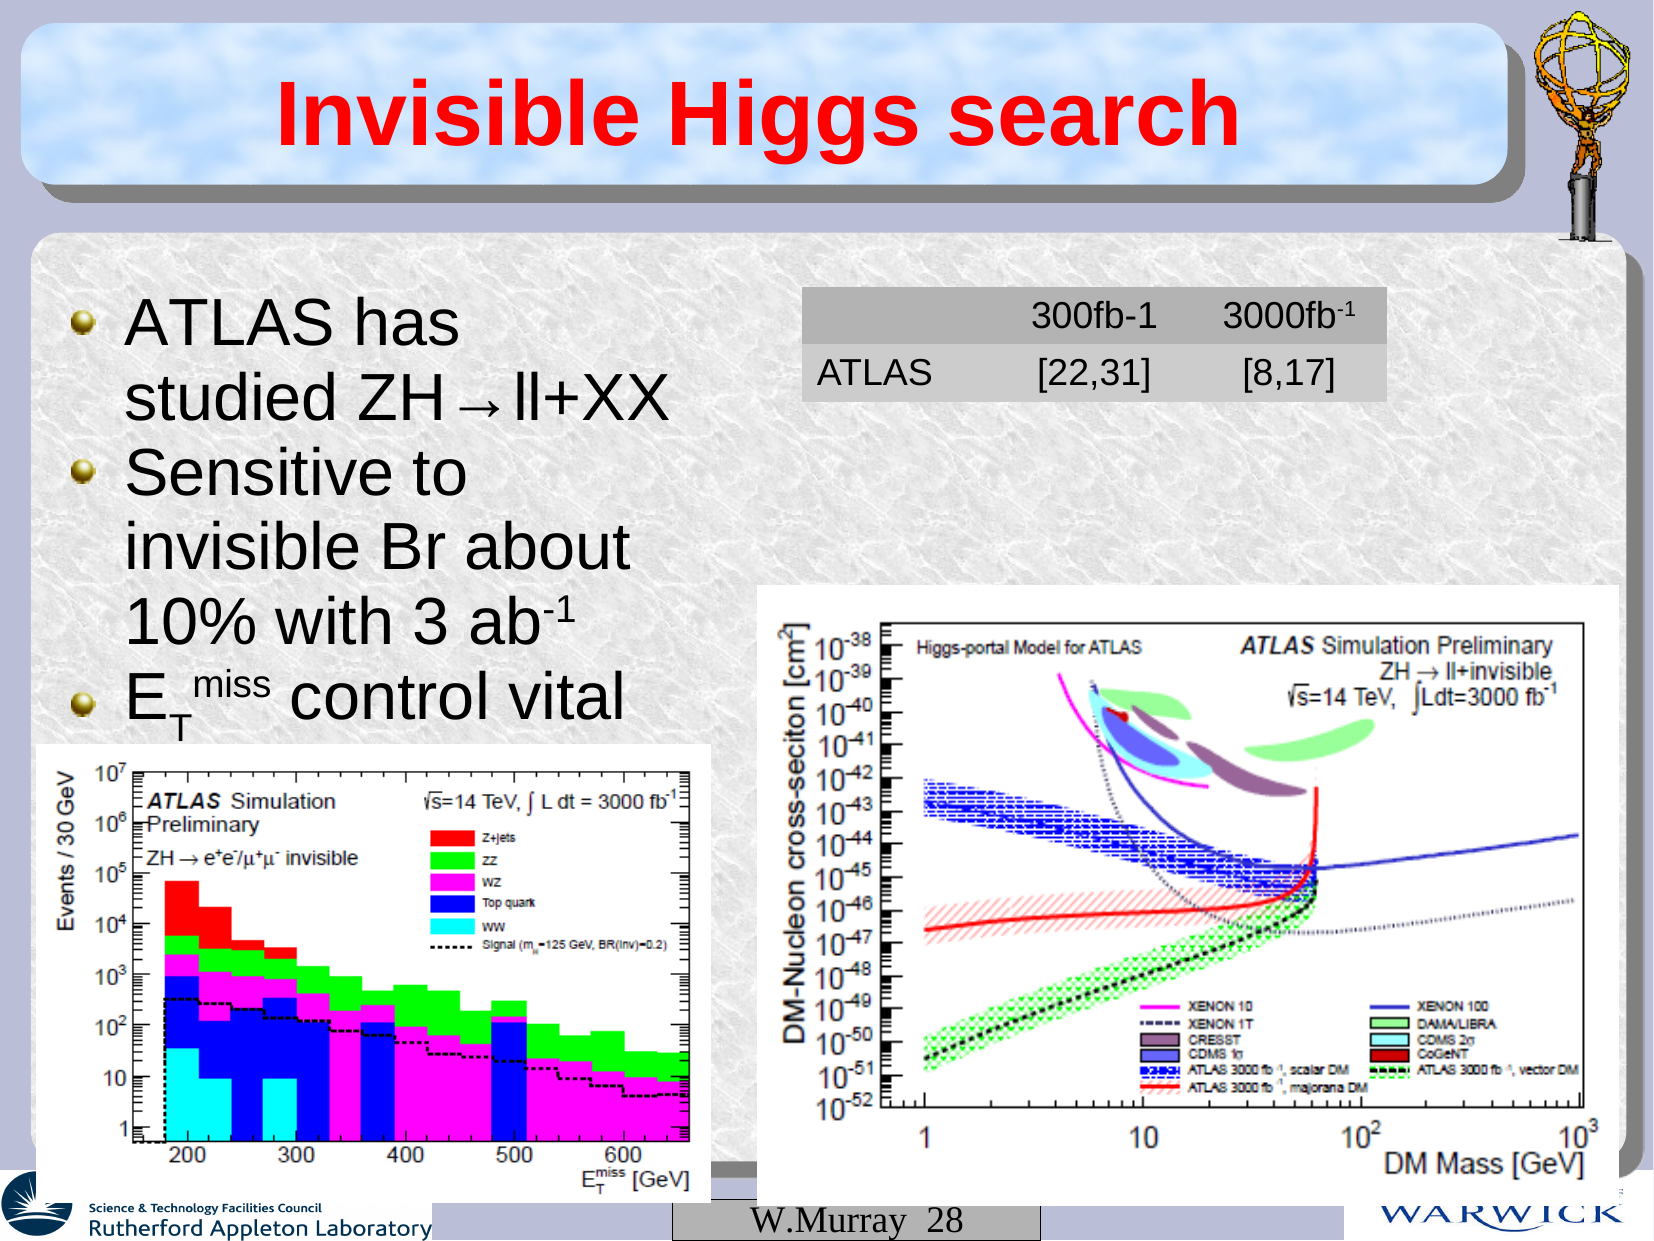

# Invisible Higgs search
ATLAS has studied ZH→ll+XX
Sensitive to invisible Br about 10% with 3 ab-1
ETmiss control vital
| | 300fb-1 | 3000fb-1 |
| --- | --- | --- |
| ATLAS | [22,31] | [8,17] |